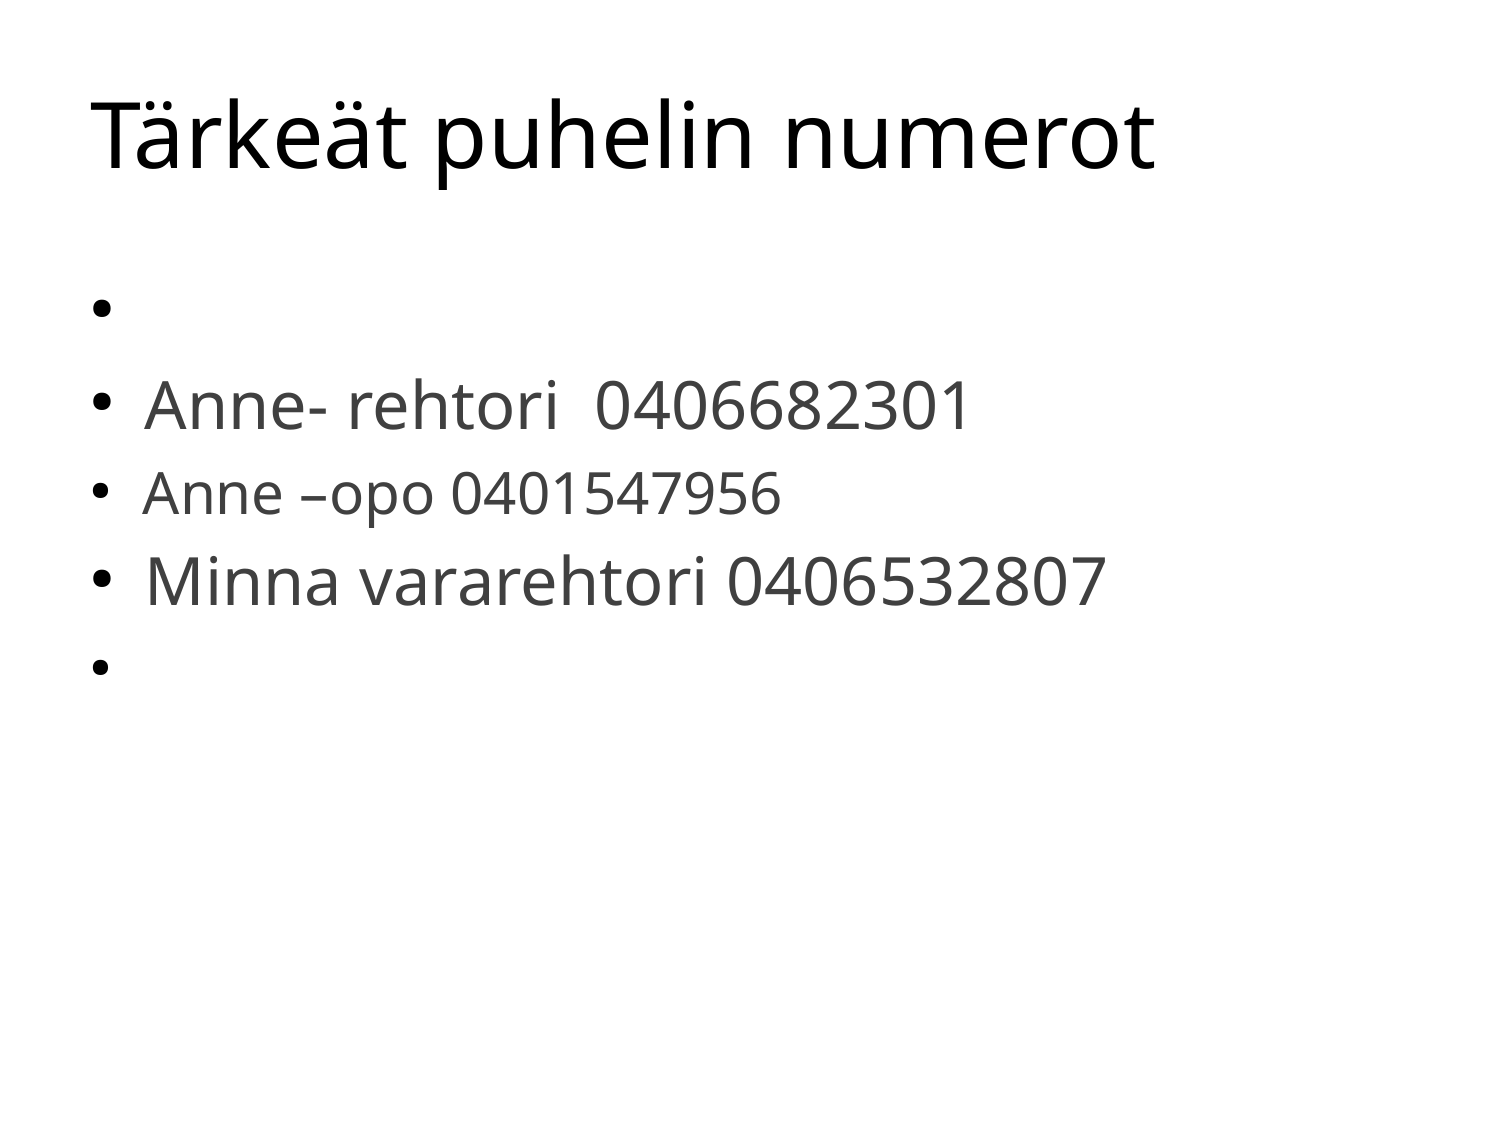

# Tärkeät puhelin numerot
 Anne- rehtori 0406682301
 Anne –opo 0401547956
 Minna vararehtori 0406532807